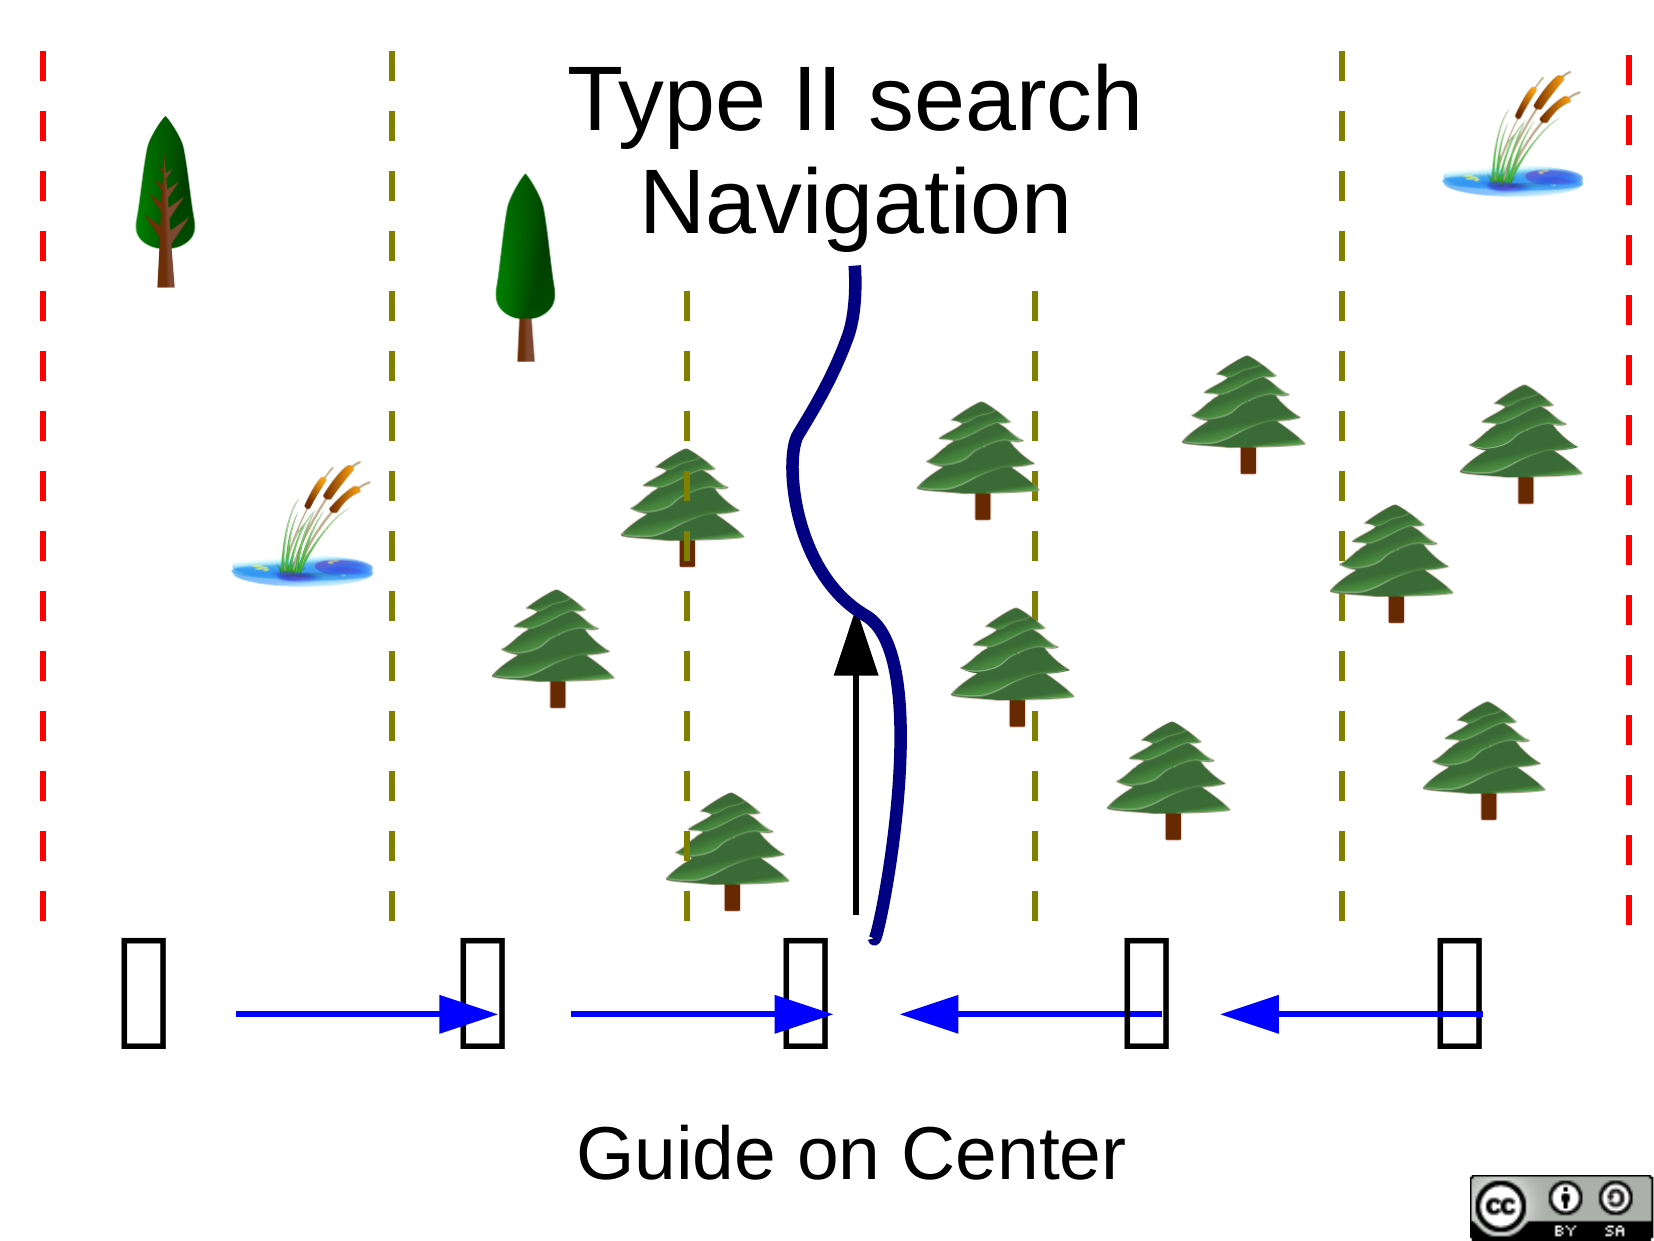

# Type II search Navigation





Guide on Center